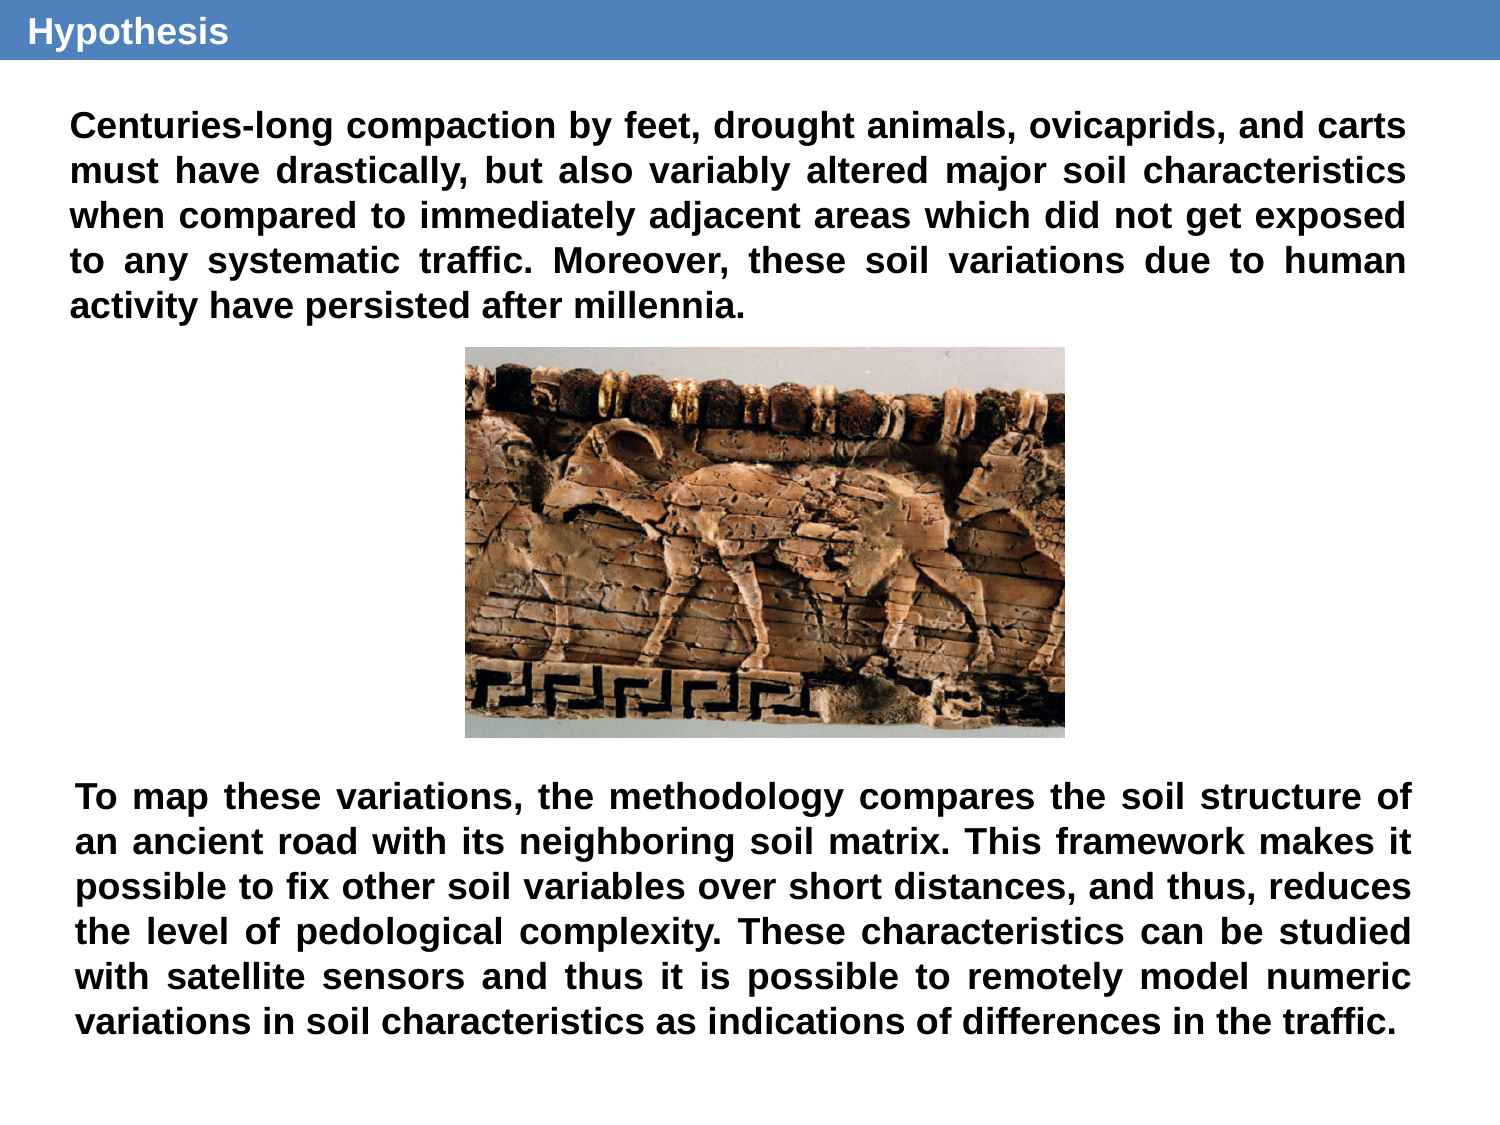

Hypothesis
Centuries-long compaction by feet, drought animals, ovicaprids, and carts must have drastically, but also variably altered major soil characteristics when compared to immediately adjacent areas which did not get exposed to any systematic traffic. Moreover, these soil variations due to human activity have persisted after millennia.
To map these variations, the methodology compares the soil structure of an ancient road with its neighboring soil matrix. This framework makes it possible to fix other soil variables over short distances, and thus, reduces the level of pedological complexity. These characteristics can be studied with satellite sensors and thus it is possible to remotely model numeric variations in soil characteristics as indications of differences in the traffic.